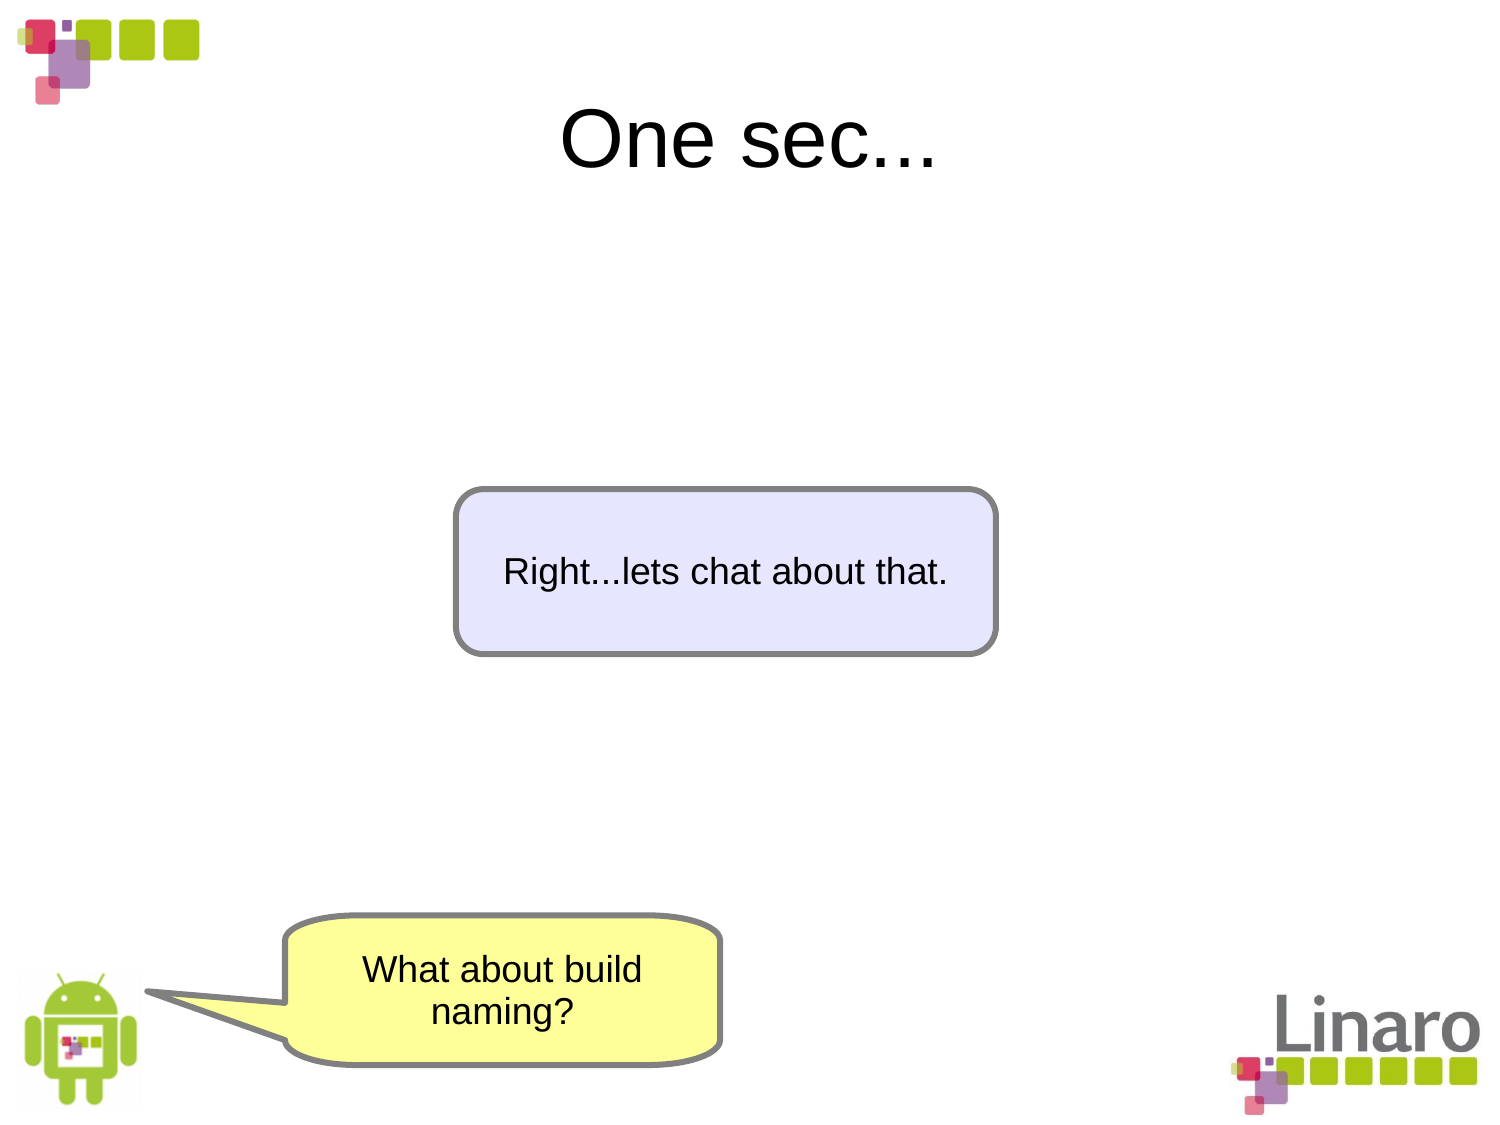

# One sec...
Right...lets chat about that.
What about build naming?